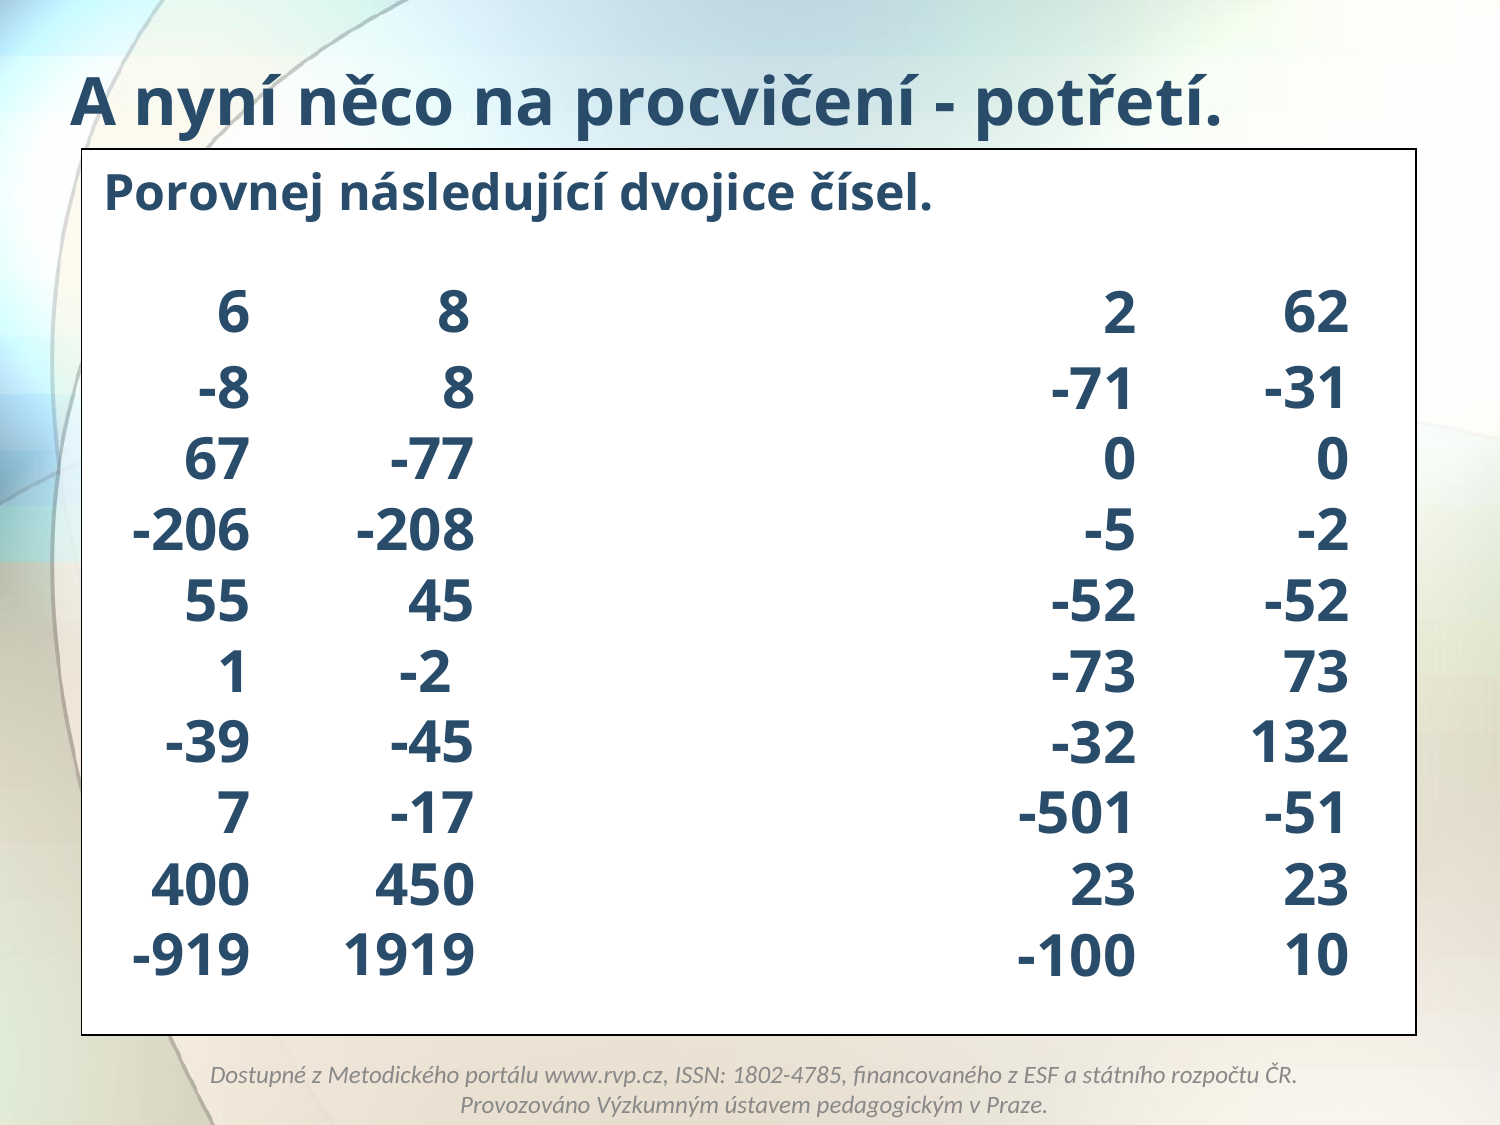

A nyní něco na procvičení - potřetí.
Porovnej následující dvojice čísel.
6
8
62
2
-8
8
-31
-71
67
-77
0
0
-206
-208
-2
-5
55
45
-52
-52
1
-2
73
-73
-39
-45
132
-32
7
-17
-51
-501
400
450
23
23
-919
1919
10
-100